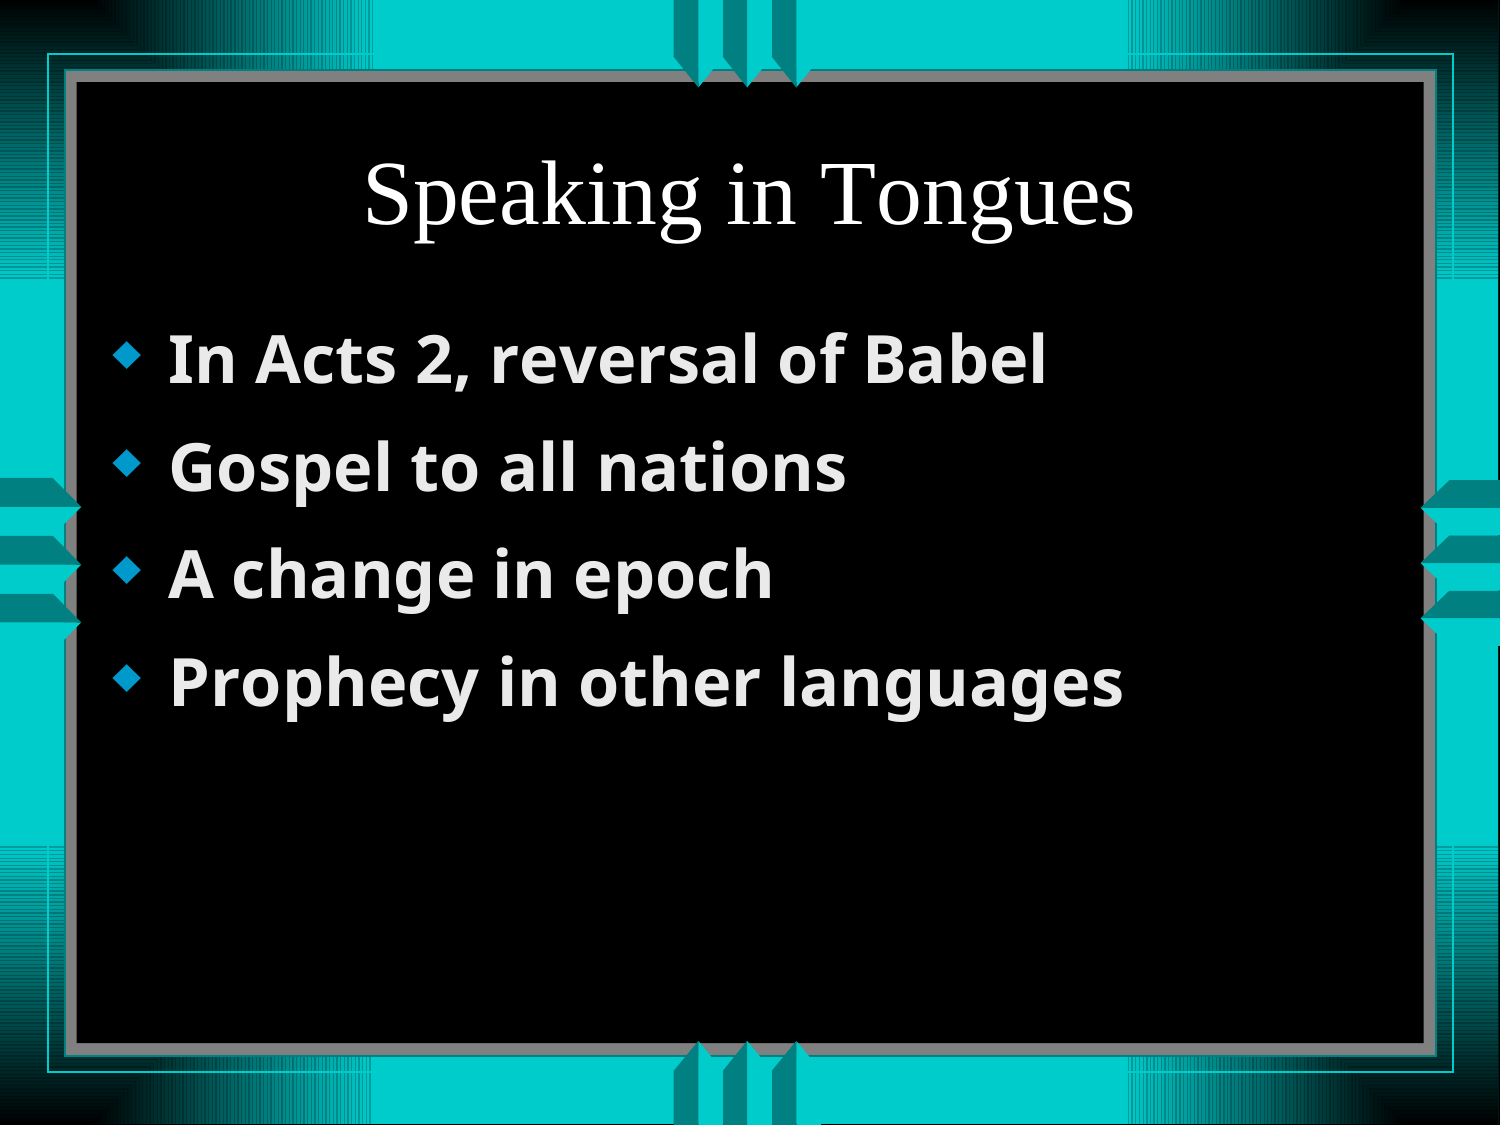

# Speaking in Tongues
In Acts 2, reversal of Babel
Gospel to all nations
A change in epoch
Prophecy in other languages